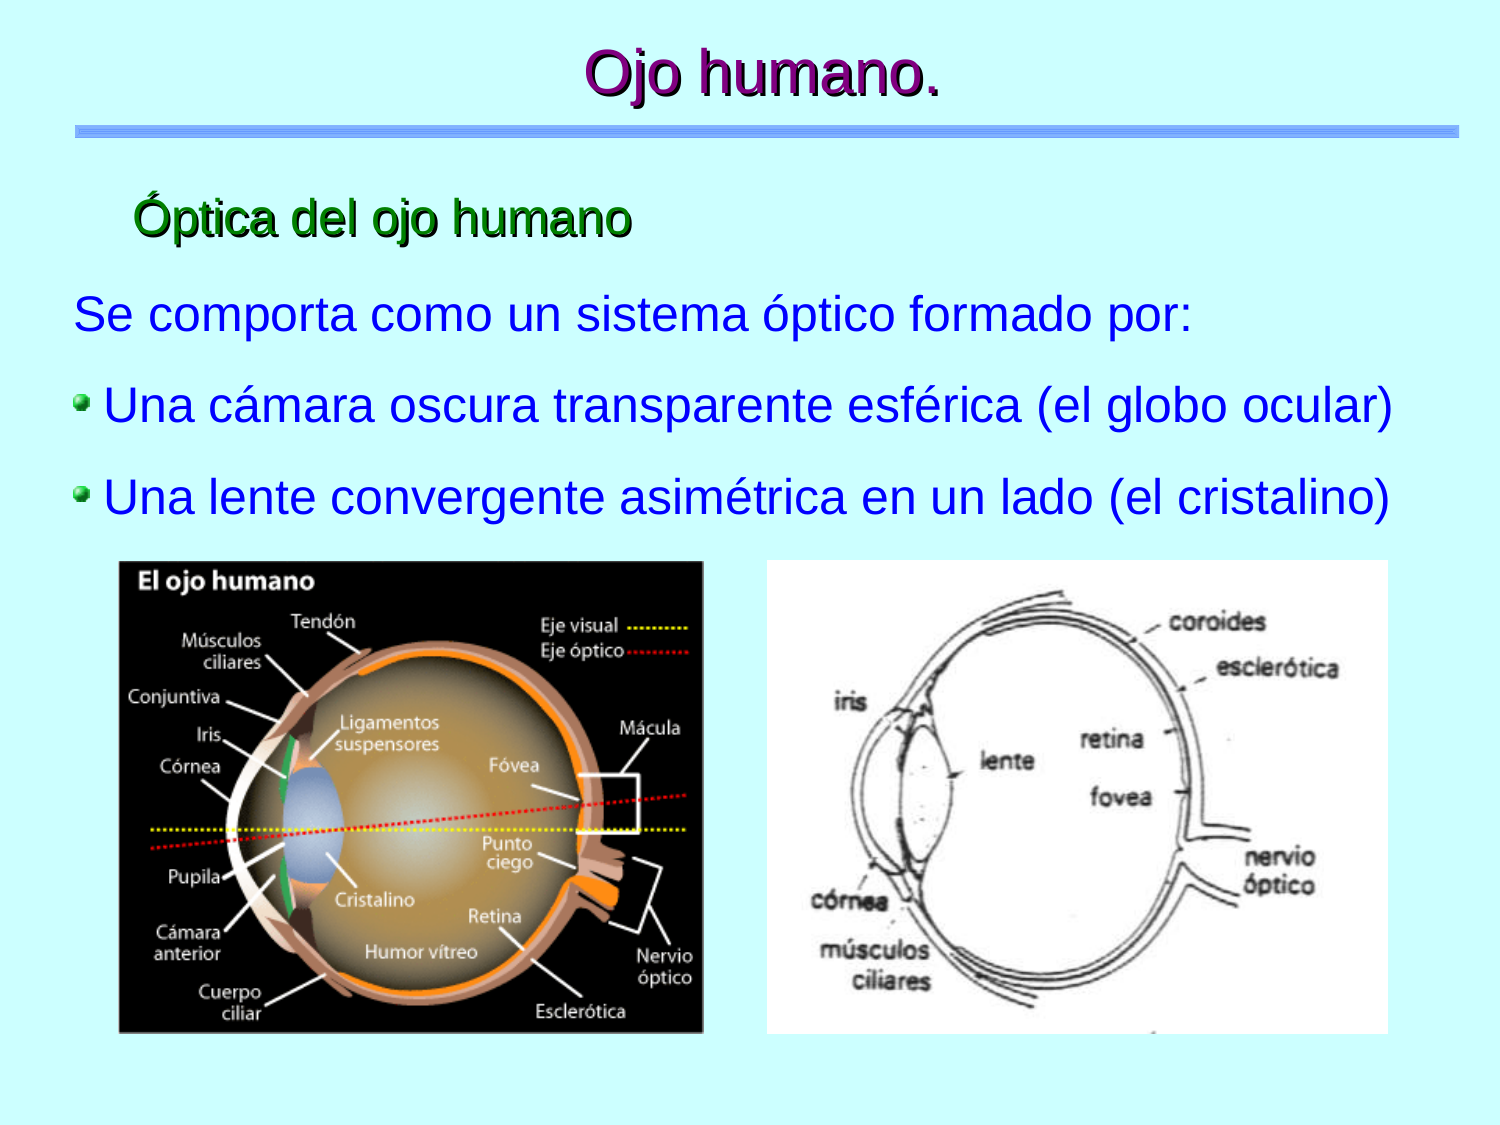

Ojo humano.
Óptica del ojo humano
Se comporta como un sistema óptico formado por:
 Una cámara oscura transparente esférica (el globo ocular)
 Una lente convergente asimétrica en un lado (el cristalino)